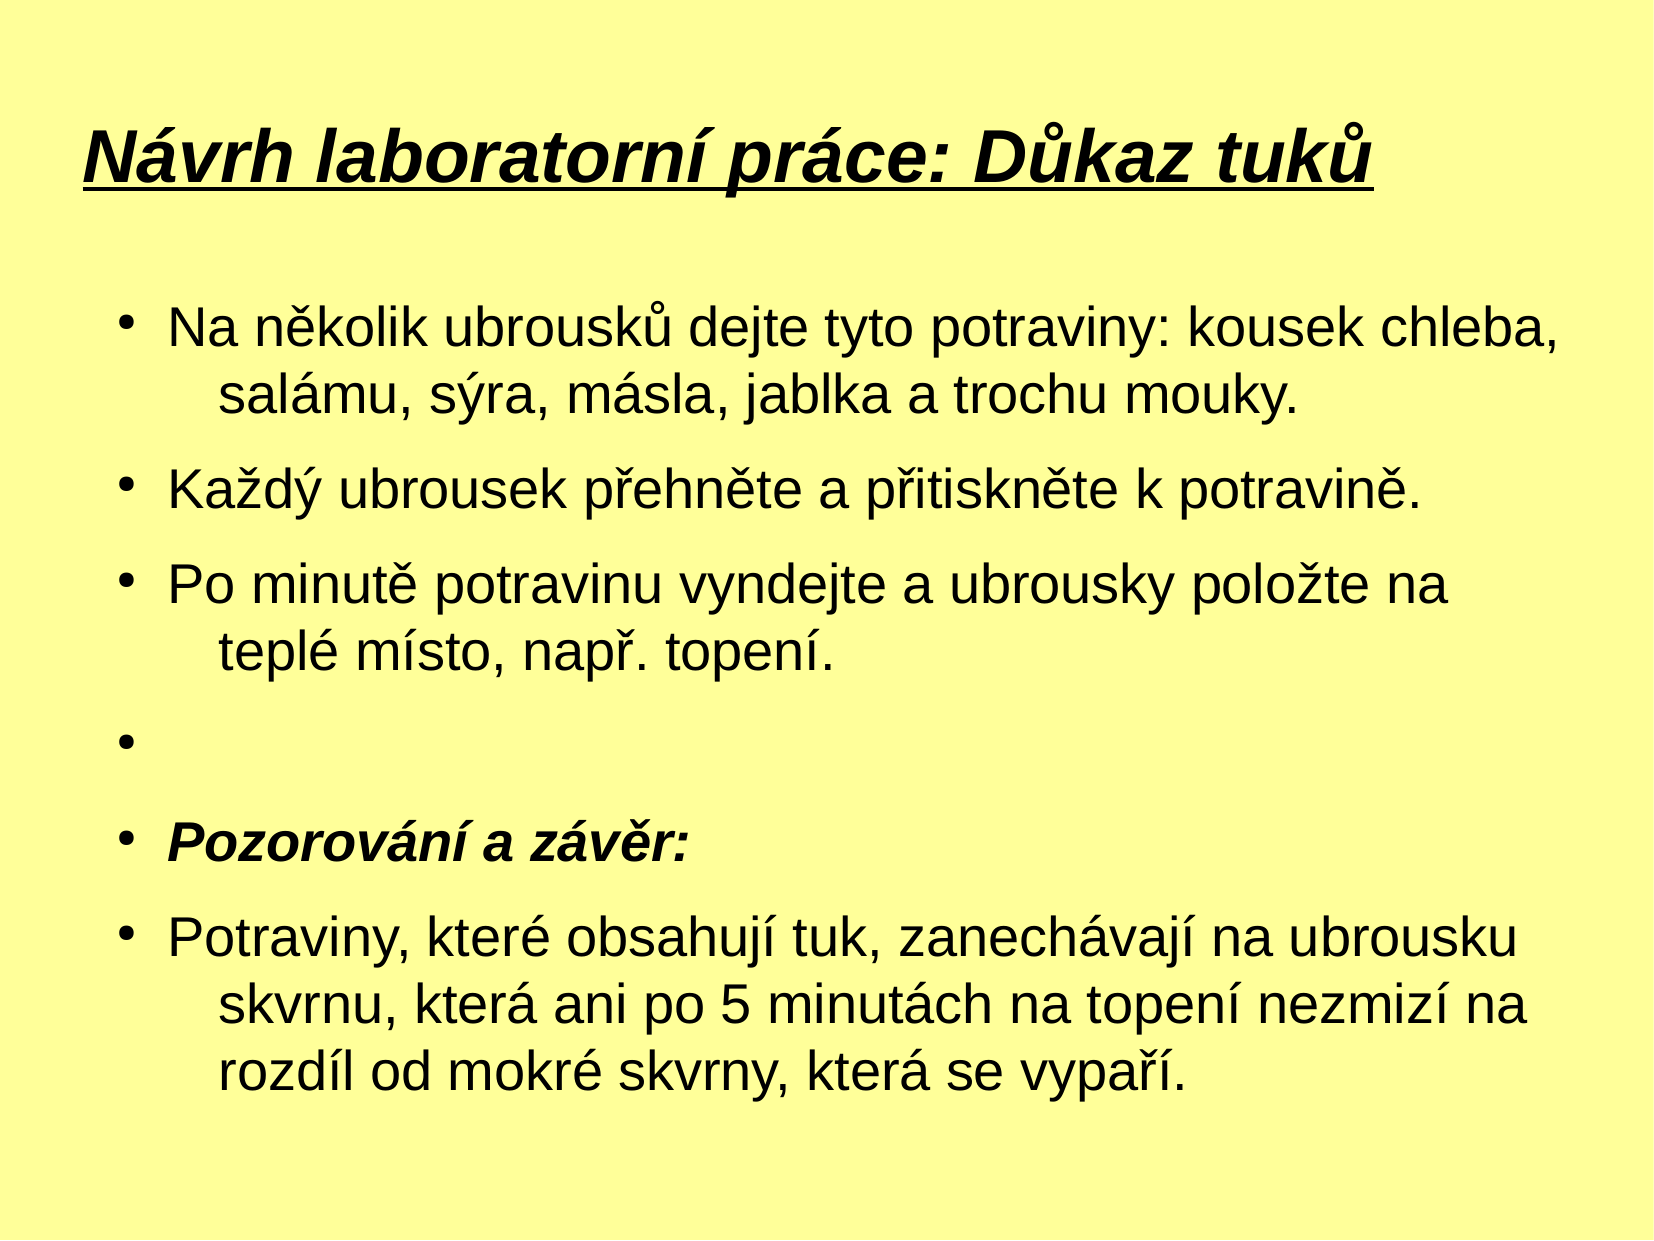

# Návrh laboratorní práce: Důkaz tuků
Na několik ubrousků dejte tyto potraviny: kousek chleba, salámu, sýra, másla, jablka a trochu mouky.
Každý ubrousek přehněte a přitiskněte k potravině.
Po minutě potravinu vyndejte a ubrousky položte na teplé místo, např. topení.
Pozorování a závěr:
Potraviny, které obsahují tuk, zanechávají na ubrousku skvrnu, která ani po 5 minutách na topení nezmizí na rozdíl od mokré skvrny, která se vypaří.